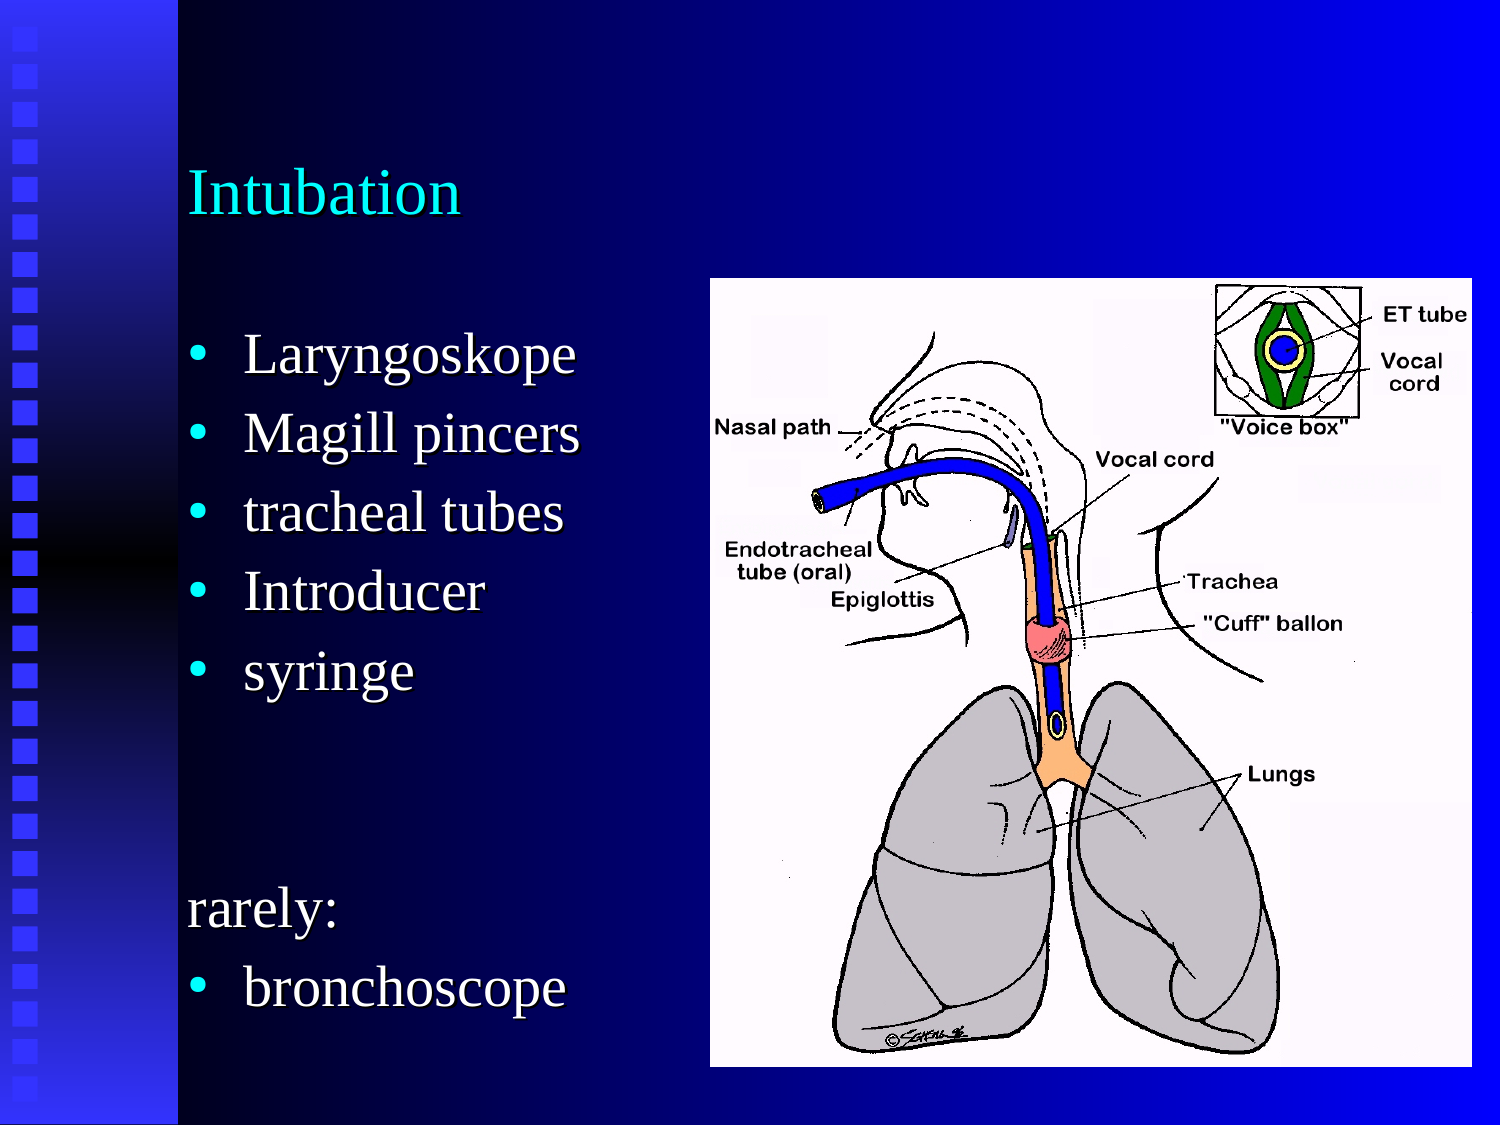

# Intubation
Laryngoskope
Magill pincers
tracheal tubes
Introducer
syringe
rarely:
bronchoscope